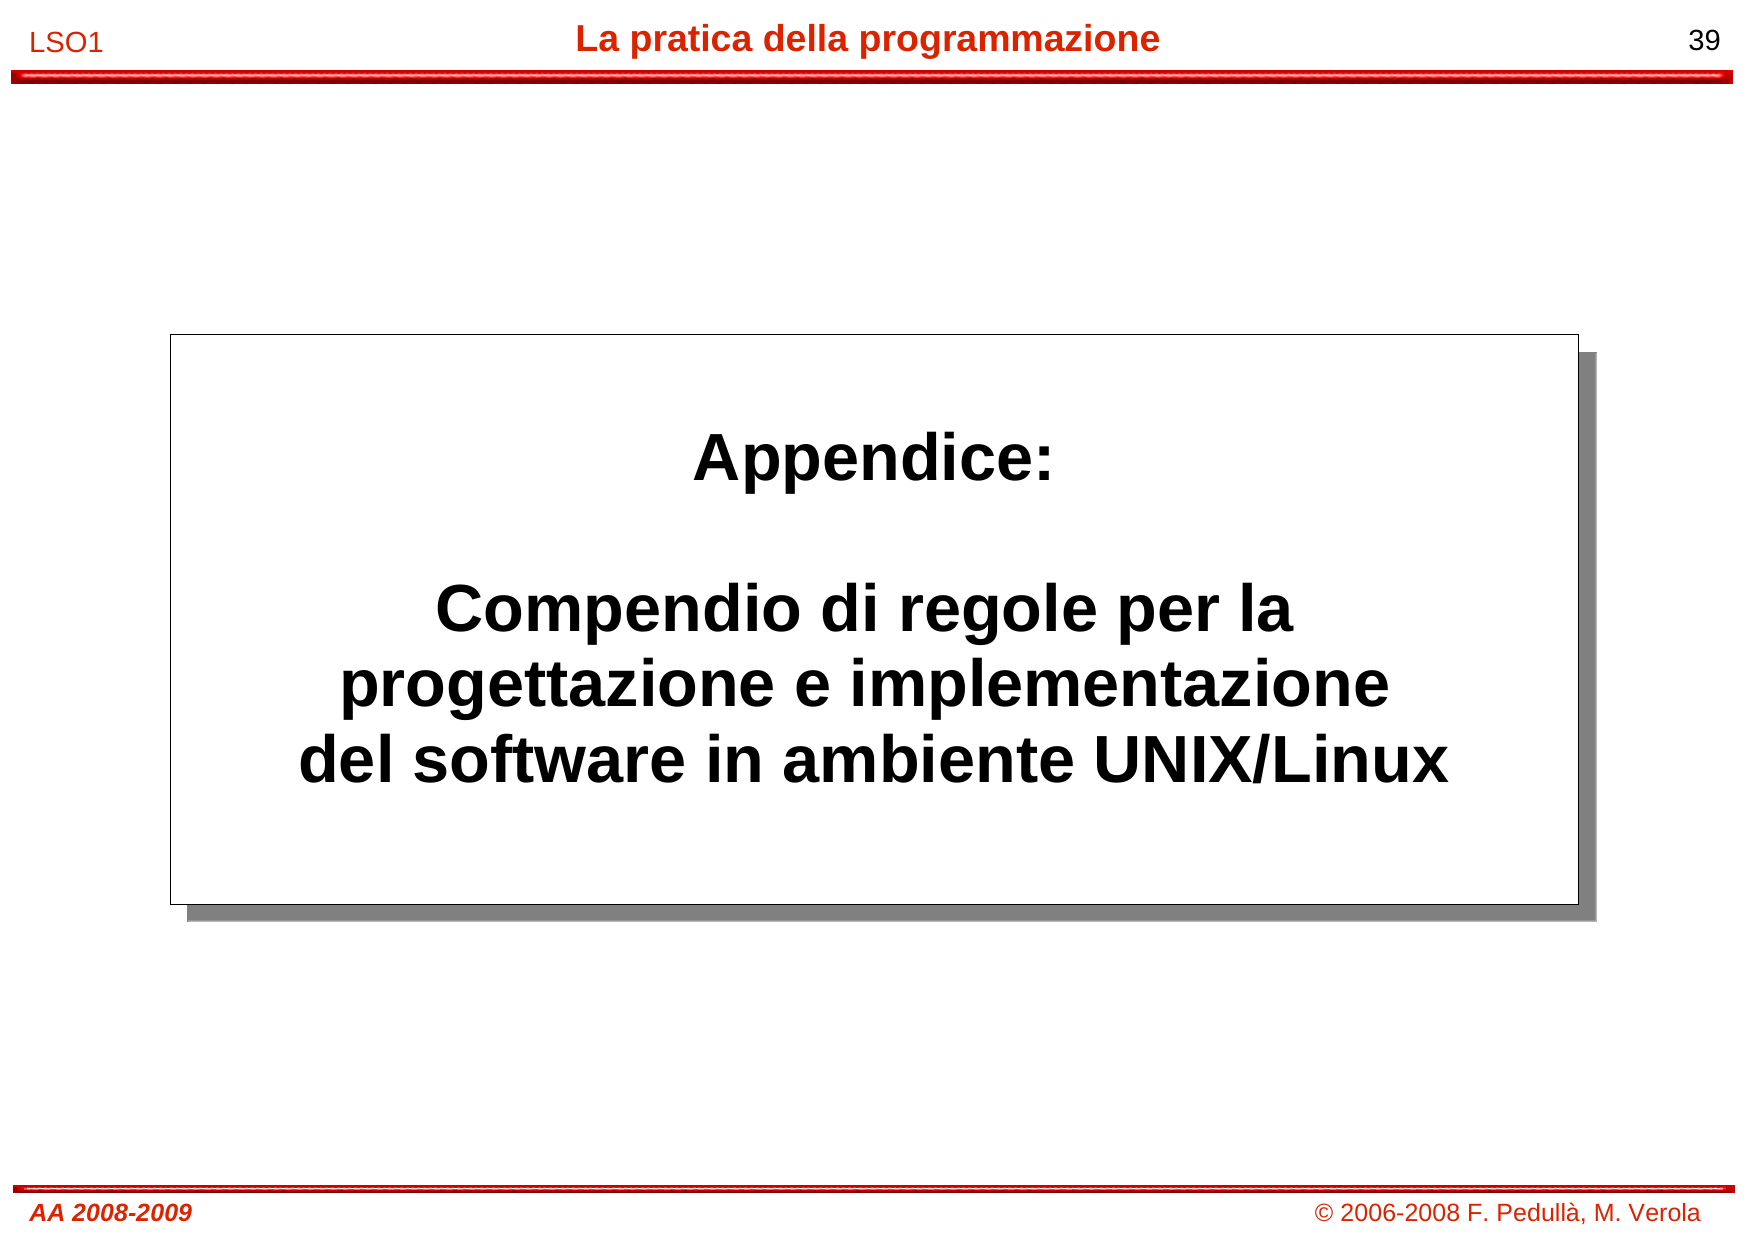

Appendice:
Compendio di regole per la
progettazione e implementazione
del software in ambiente UNIX/Linux